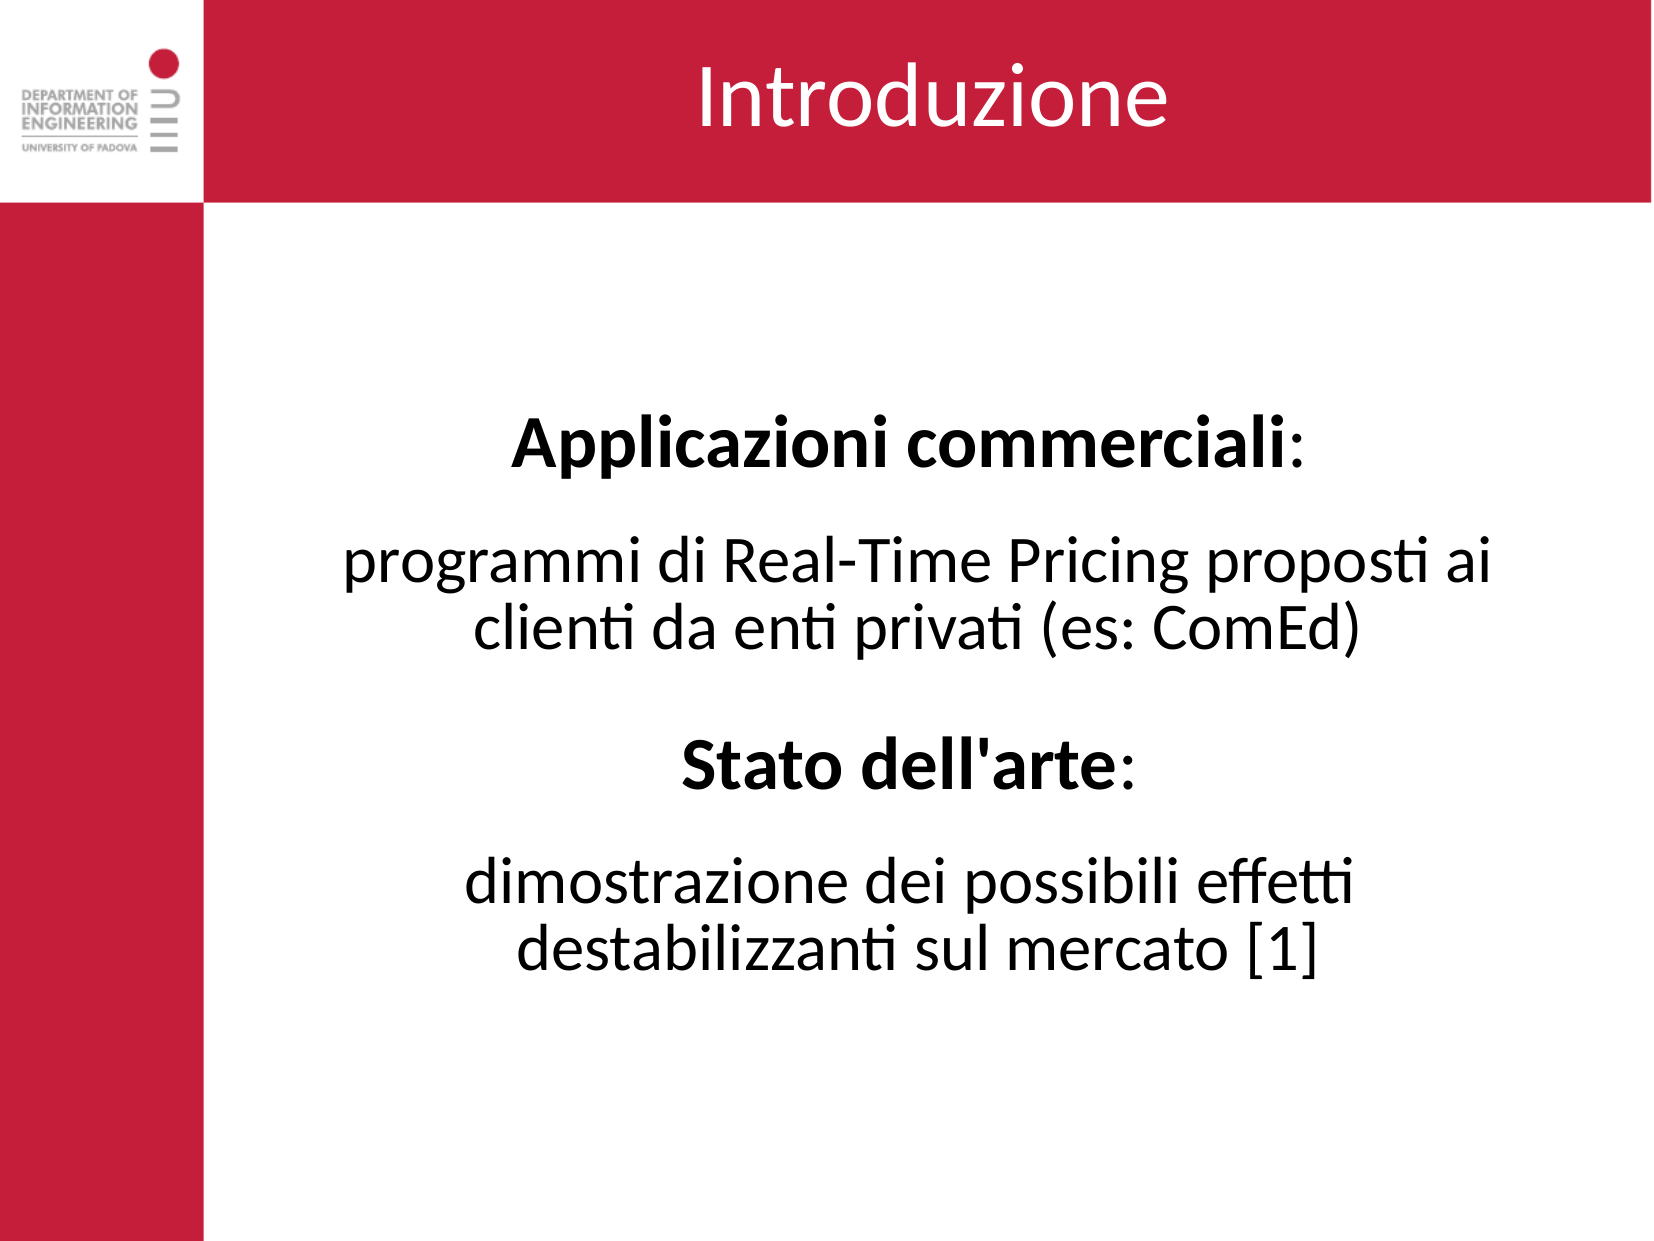

Introduzione
# Applicazioni commerciali:
programmi di Real-Time Pricing proposti ai clienti da enti privati (es: ComEd)
Stato dell'arte:
dimostrazione dei possibili effetti
destabilizzanti sul mercato [1]